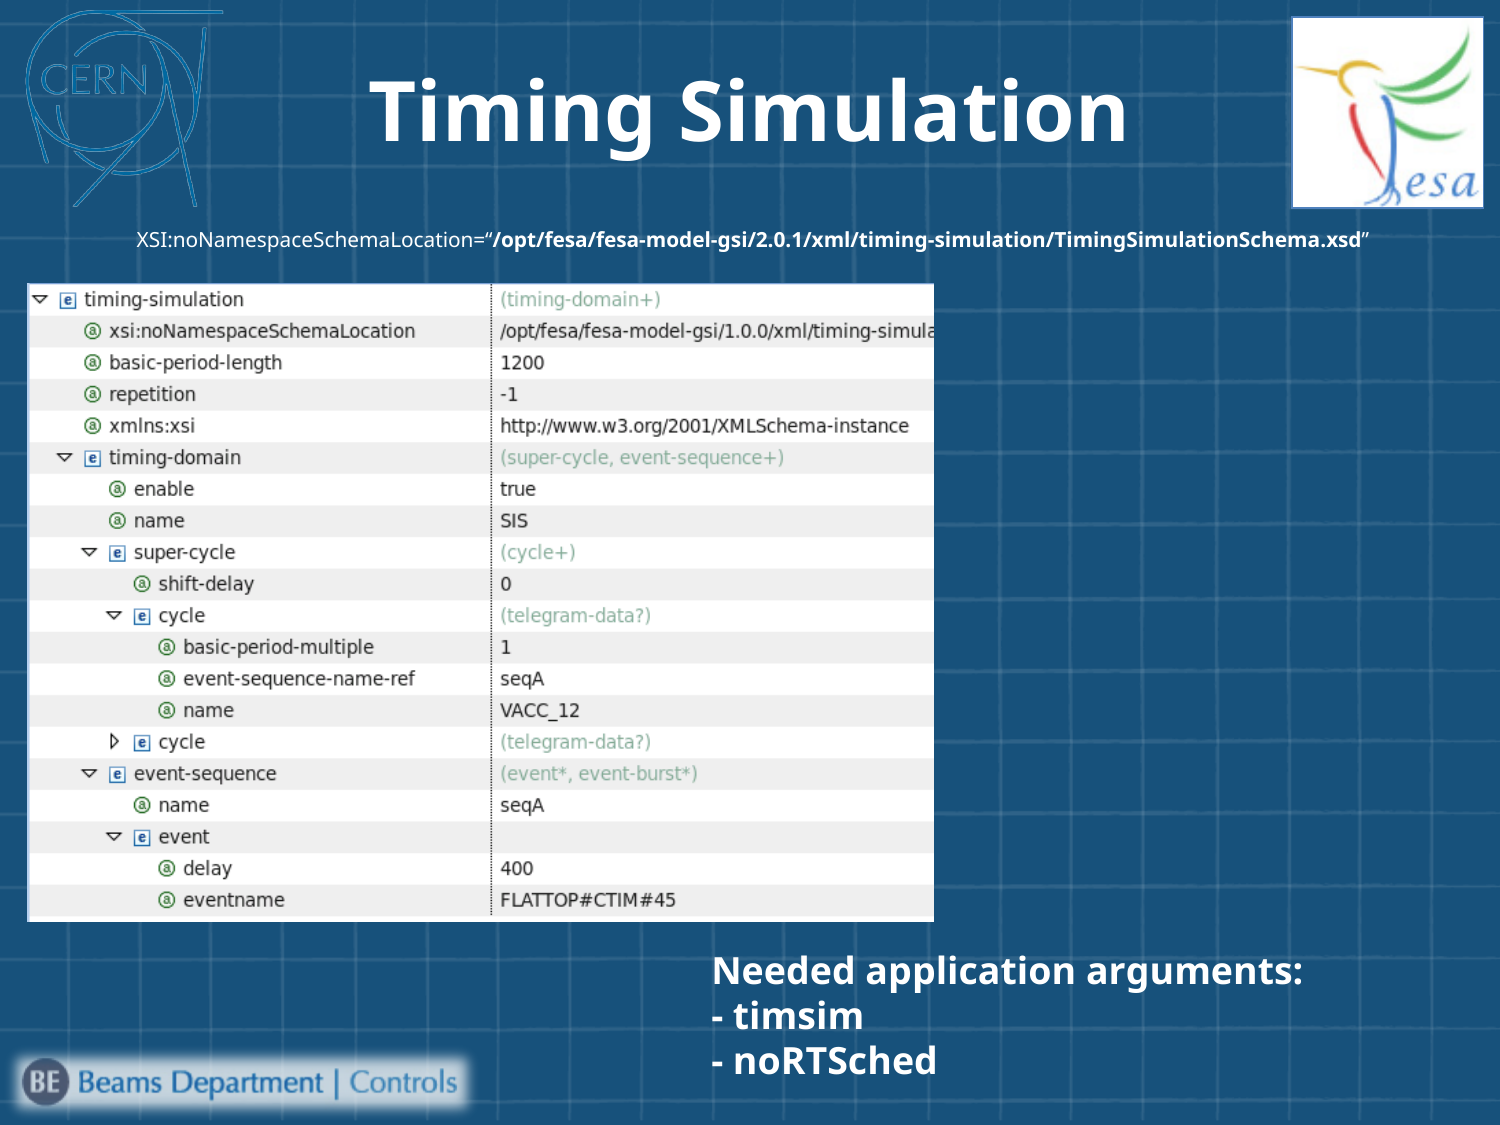

# Timing Simulation
XSI:noNamespaceSchemaLocation=“/opt/fesa/fesa-model-gsi/2.0.1/xml/timing-simulation/TimingSimulationSchema.xsd”
Needed application arguments:
- timsim
- noRTSched